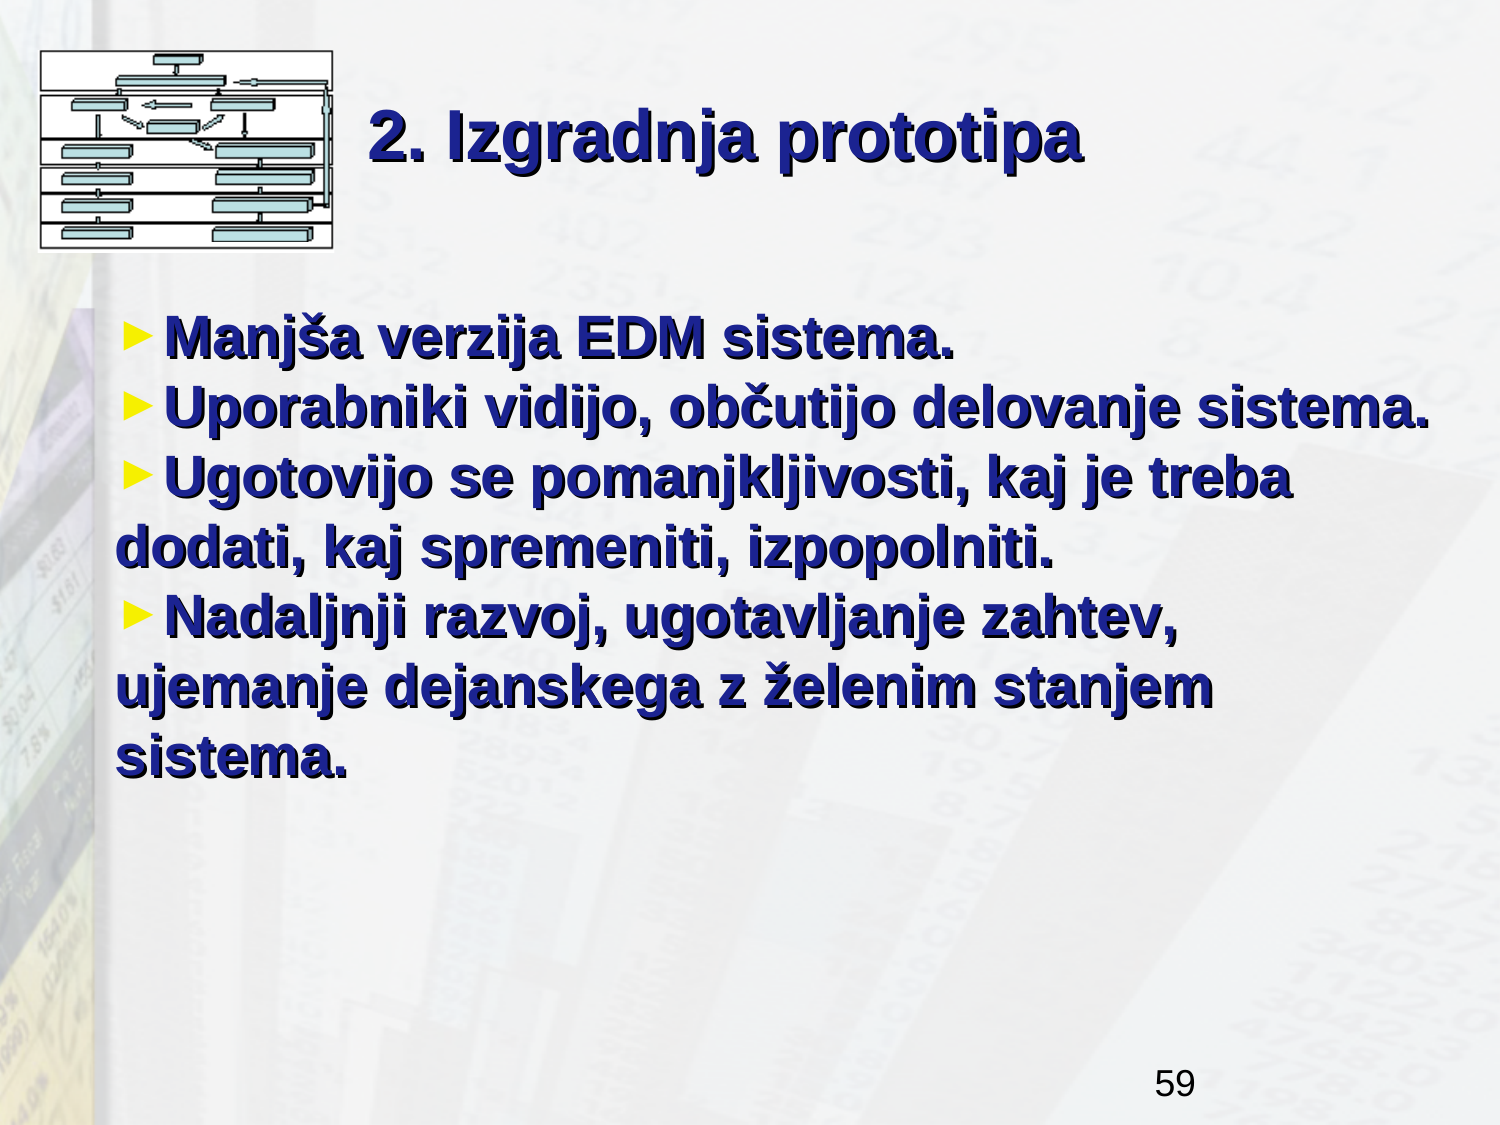

# 2. Izgradnja prototipa
Manjša verzija EDM sistema.
Uporabniki vidijo, občutijo delovanje sistema.
Ugotovijo se pomanjkljivosti, kaj je treba dodati, kaj spremeniti, izpopolniti.
Nadaljnji razvoj, ugotavljanje zahtev, ujemanje dejanskega z želenim stanjem sistema.
59